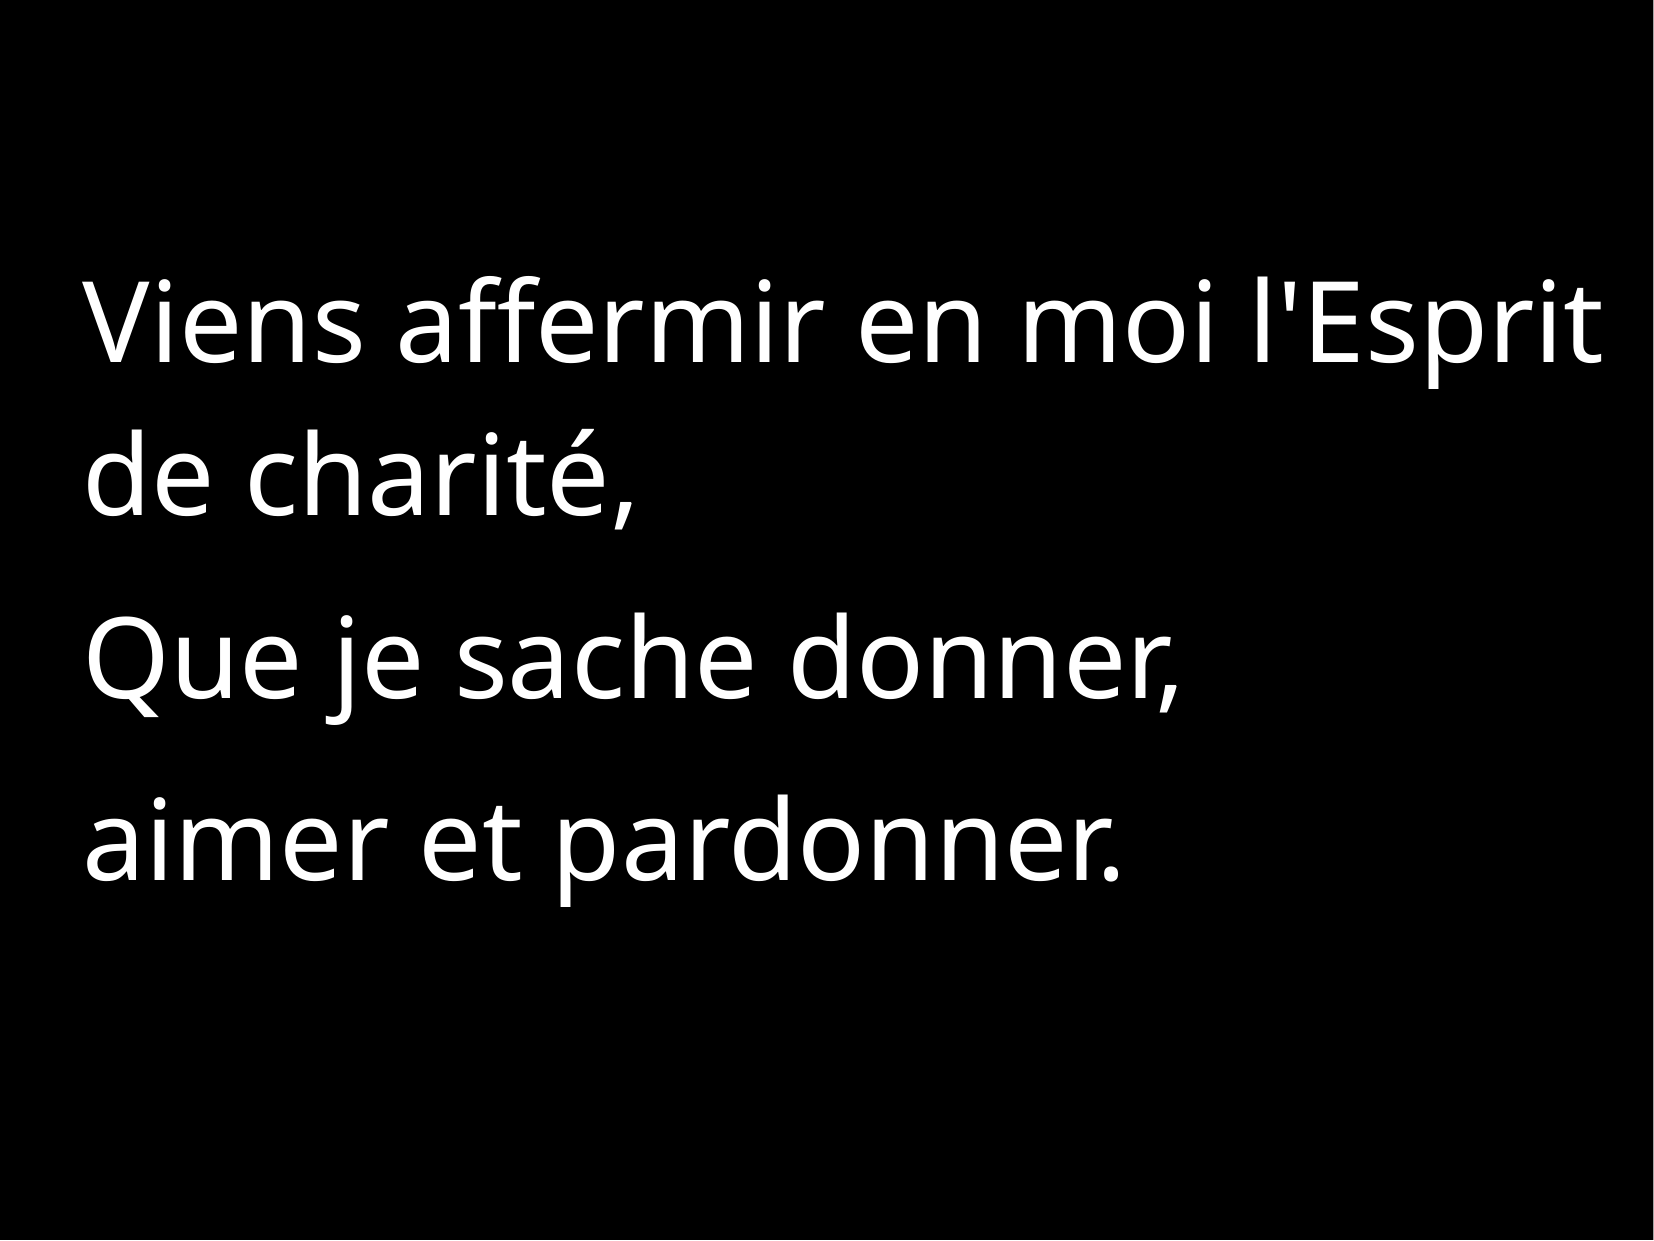

# Viens affermir en moi l'Esprit de charité,
Que je sache donner,
aimer et pardonner.